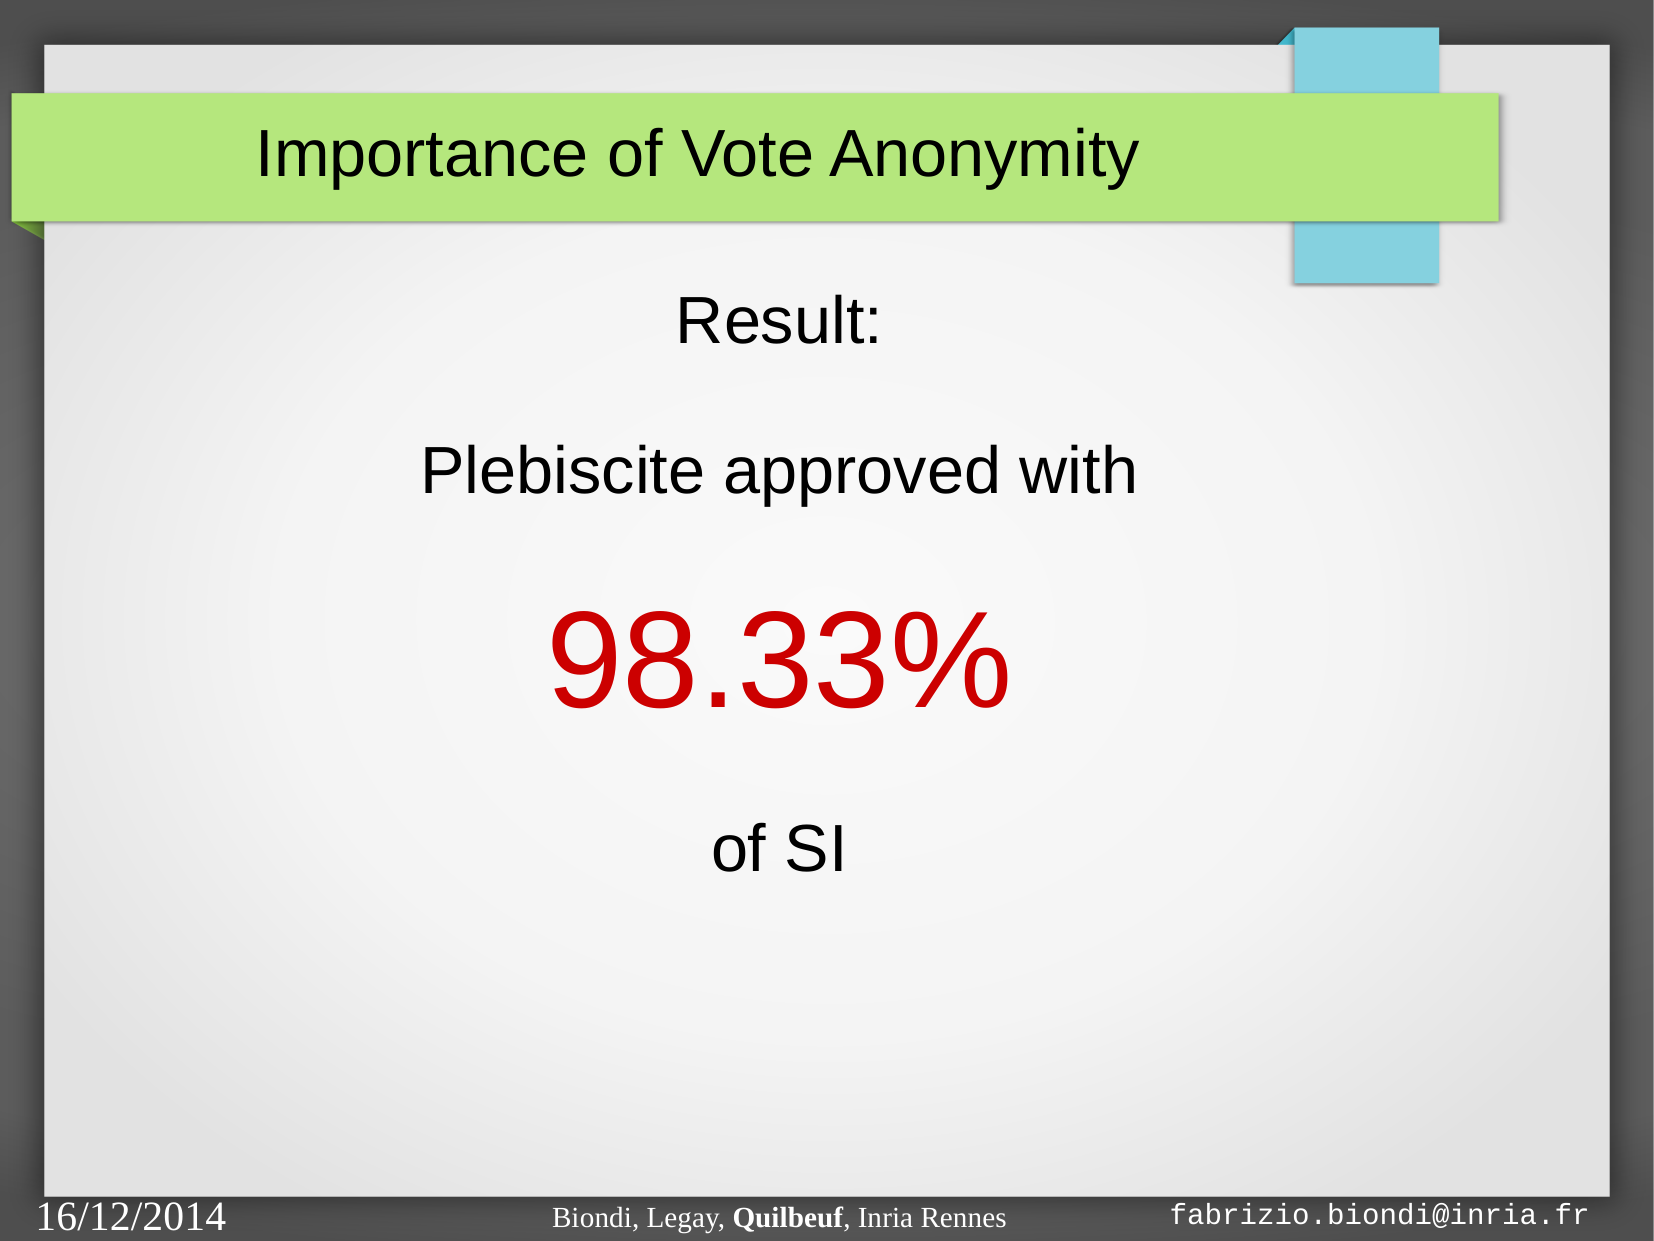

# Importance of Vote Anonymity
Result:
Plebiscite approved with
98.33%
of SI
18/04/2014
Fabrizio Biondi, INRIA Rennes